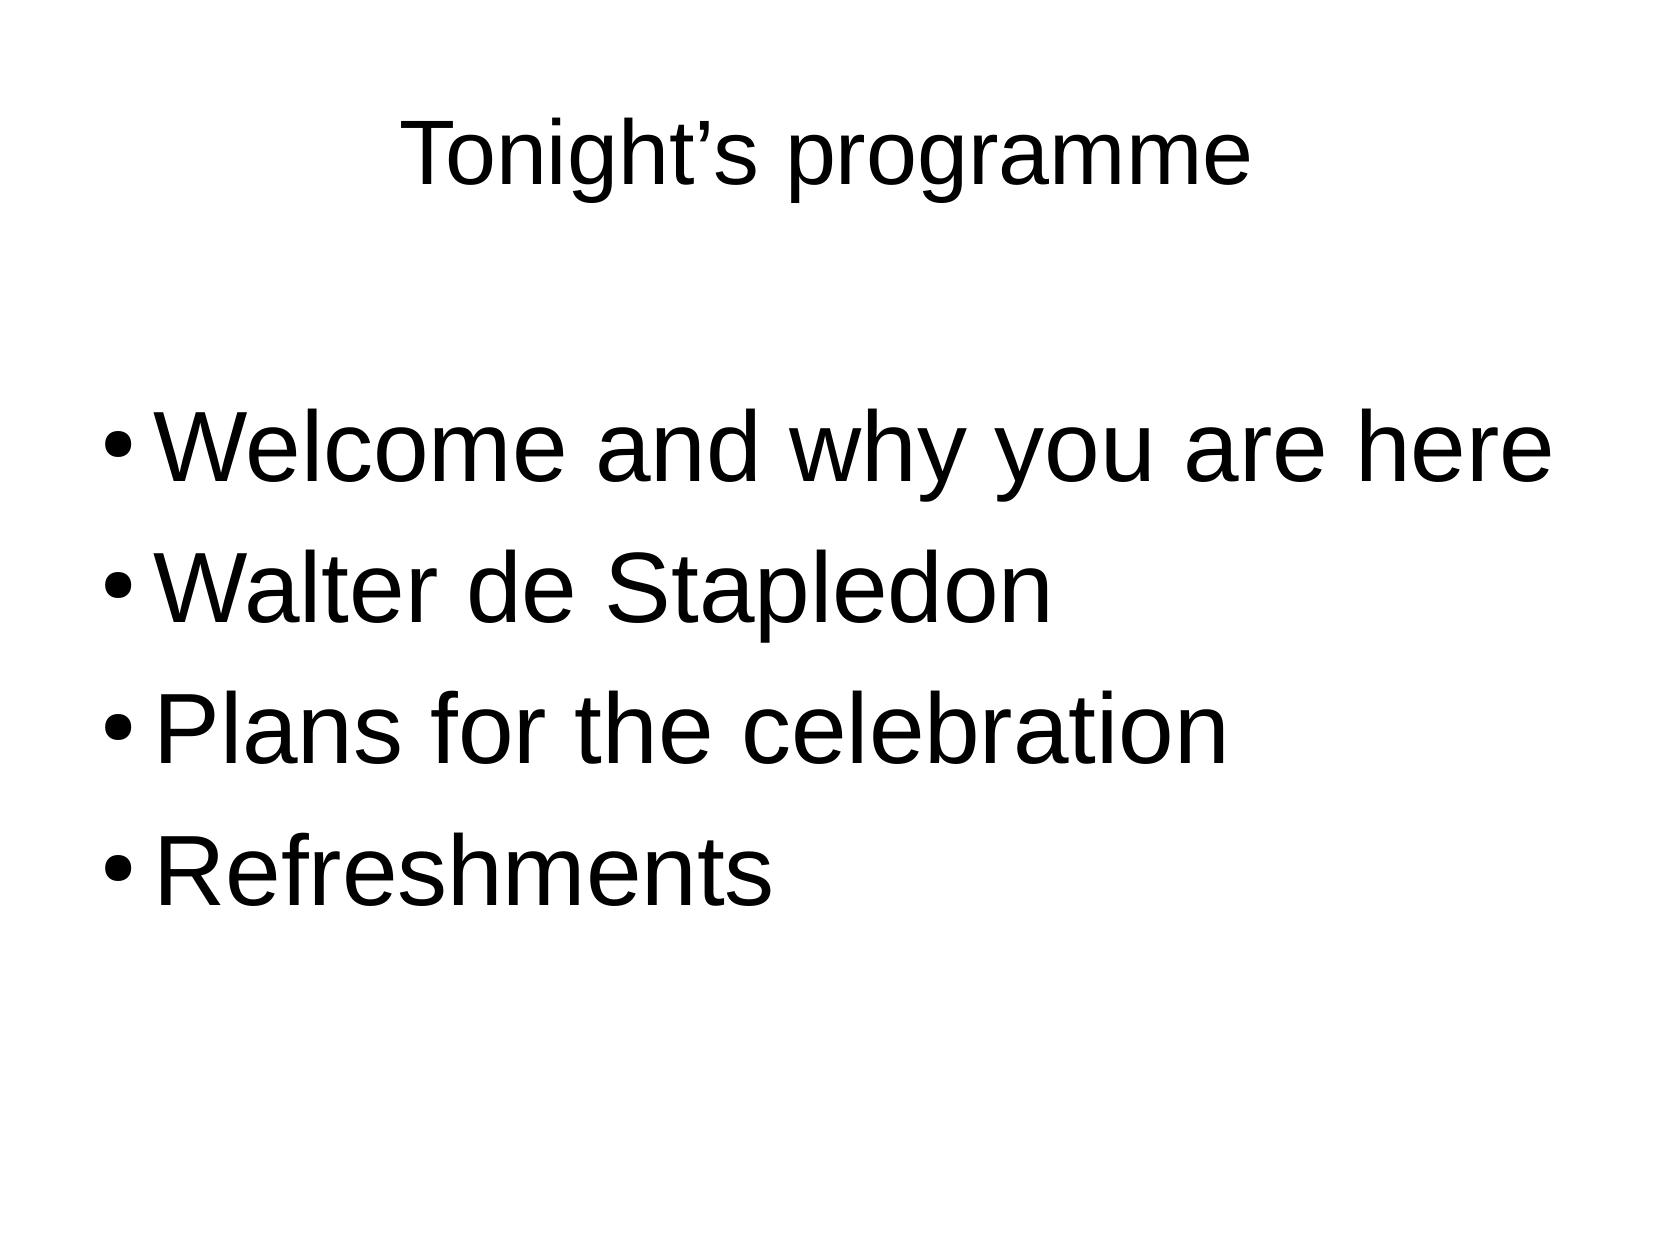

# Tonight’s programme
Welcome and why you are here
Walter de Stapledon
Plans for the celebration
Refreshments